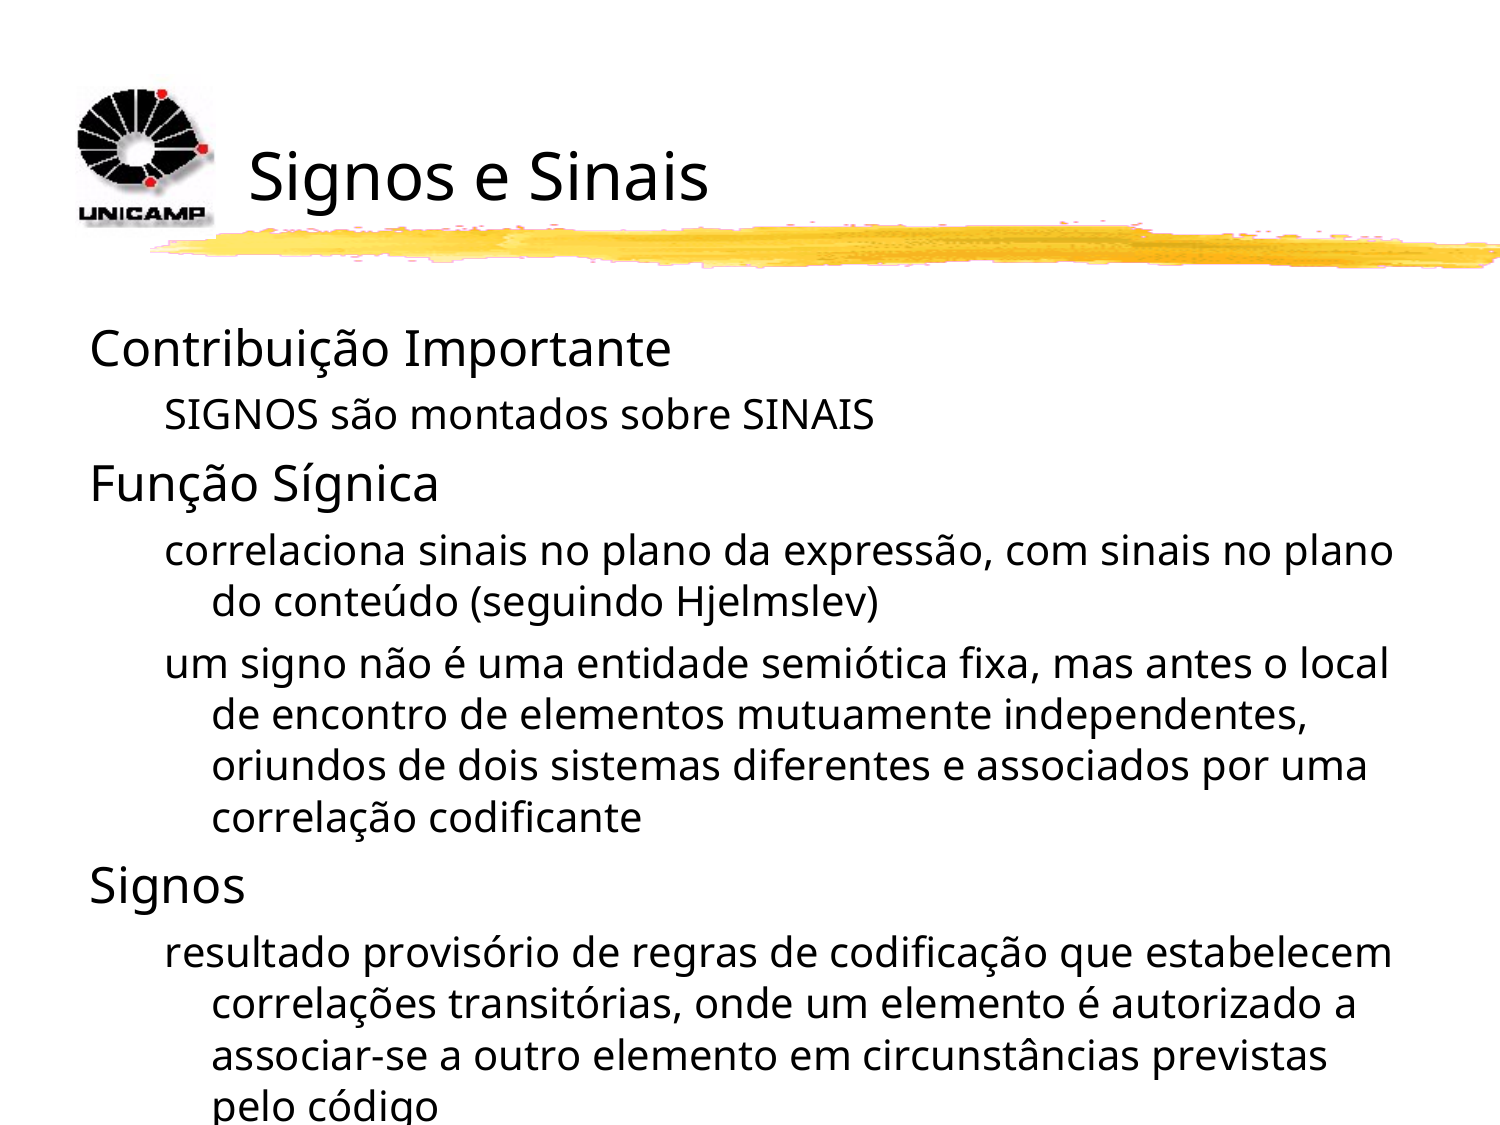

# Signos e Sinais
Contribuição Importante
SIGNOS são montados sobre SINAIS
Função Sígnica
correlaciona sinais no plano da expressão, com sinais no plano do conteúdo (seguindo Hjelmslev)
um signo não é uma entidade semiótica fixa, mas antes o local de encontro de elementos mutuamente independentes, oriundos de dois sistemas diferentes e associados por uma correlação codificante
Signos
resultado provisório de regras de codificação que estabelecem correlações transitórias, onde um elemento é autorizado a associar-se a outro elemento em circunstâncias previstas pelo código